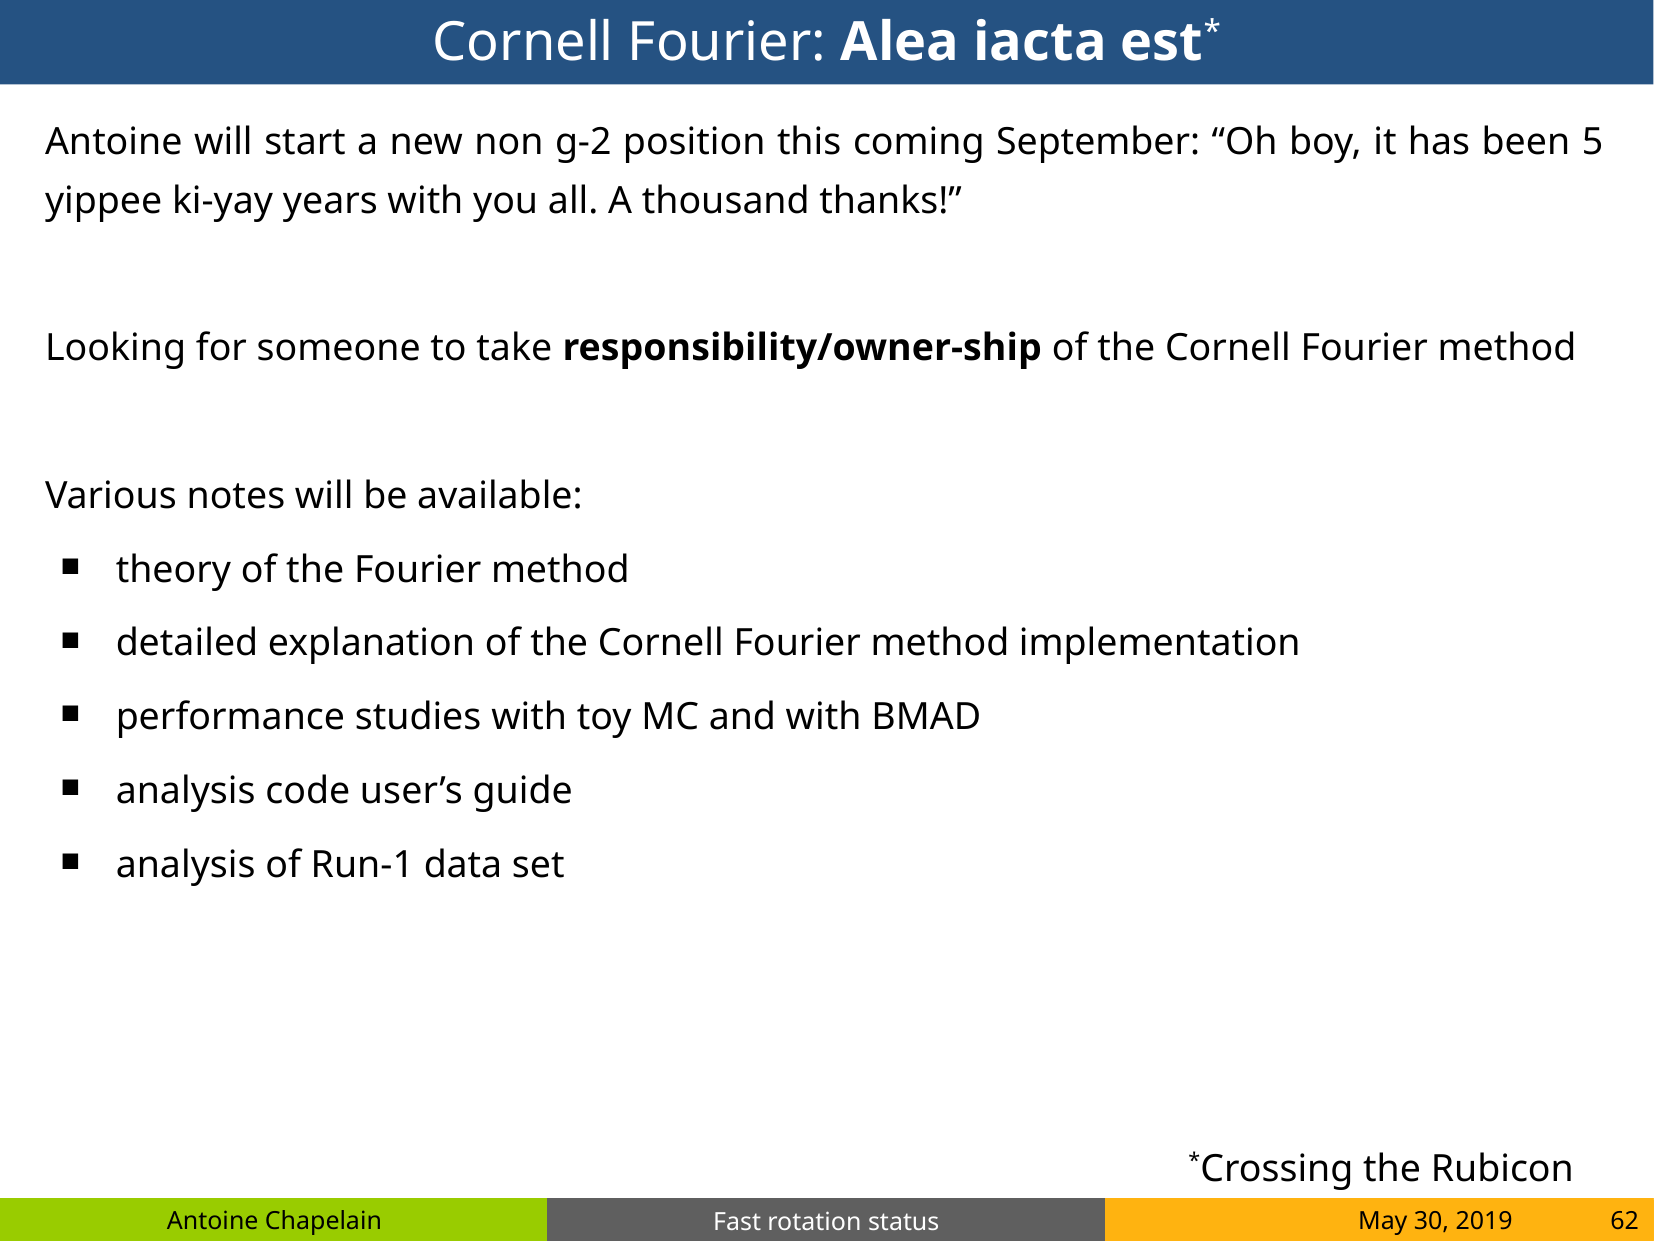

# Cornell Fourier: Alea iacta est*
Antoine will start a new non g-2 position this coming September: “Oh boy, it has been 5 yippee ki-yay years with you all. A thousand thanks!”
Looking for someone to take responsibility/owner-ship of the Cornell Fourier method
Various notes will be available:
theory of the Fourier method
detailed explanation of the Cornell Fourier method implementation
performance studies with toy MC and with BMAD
analysis code user’s guide
analysis of Run-1 data set
*Crossing the Rubicon